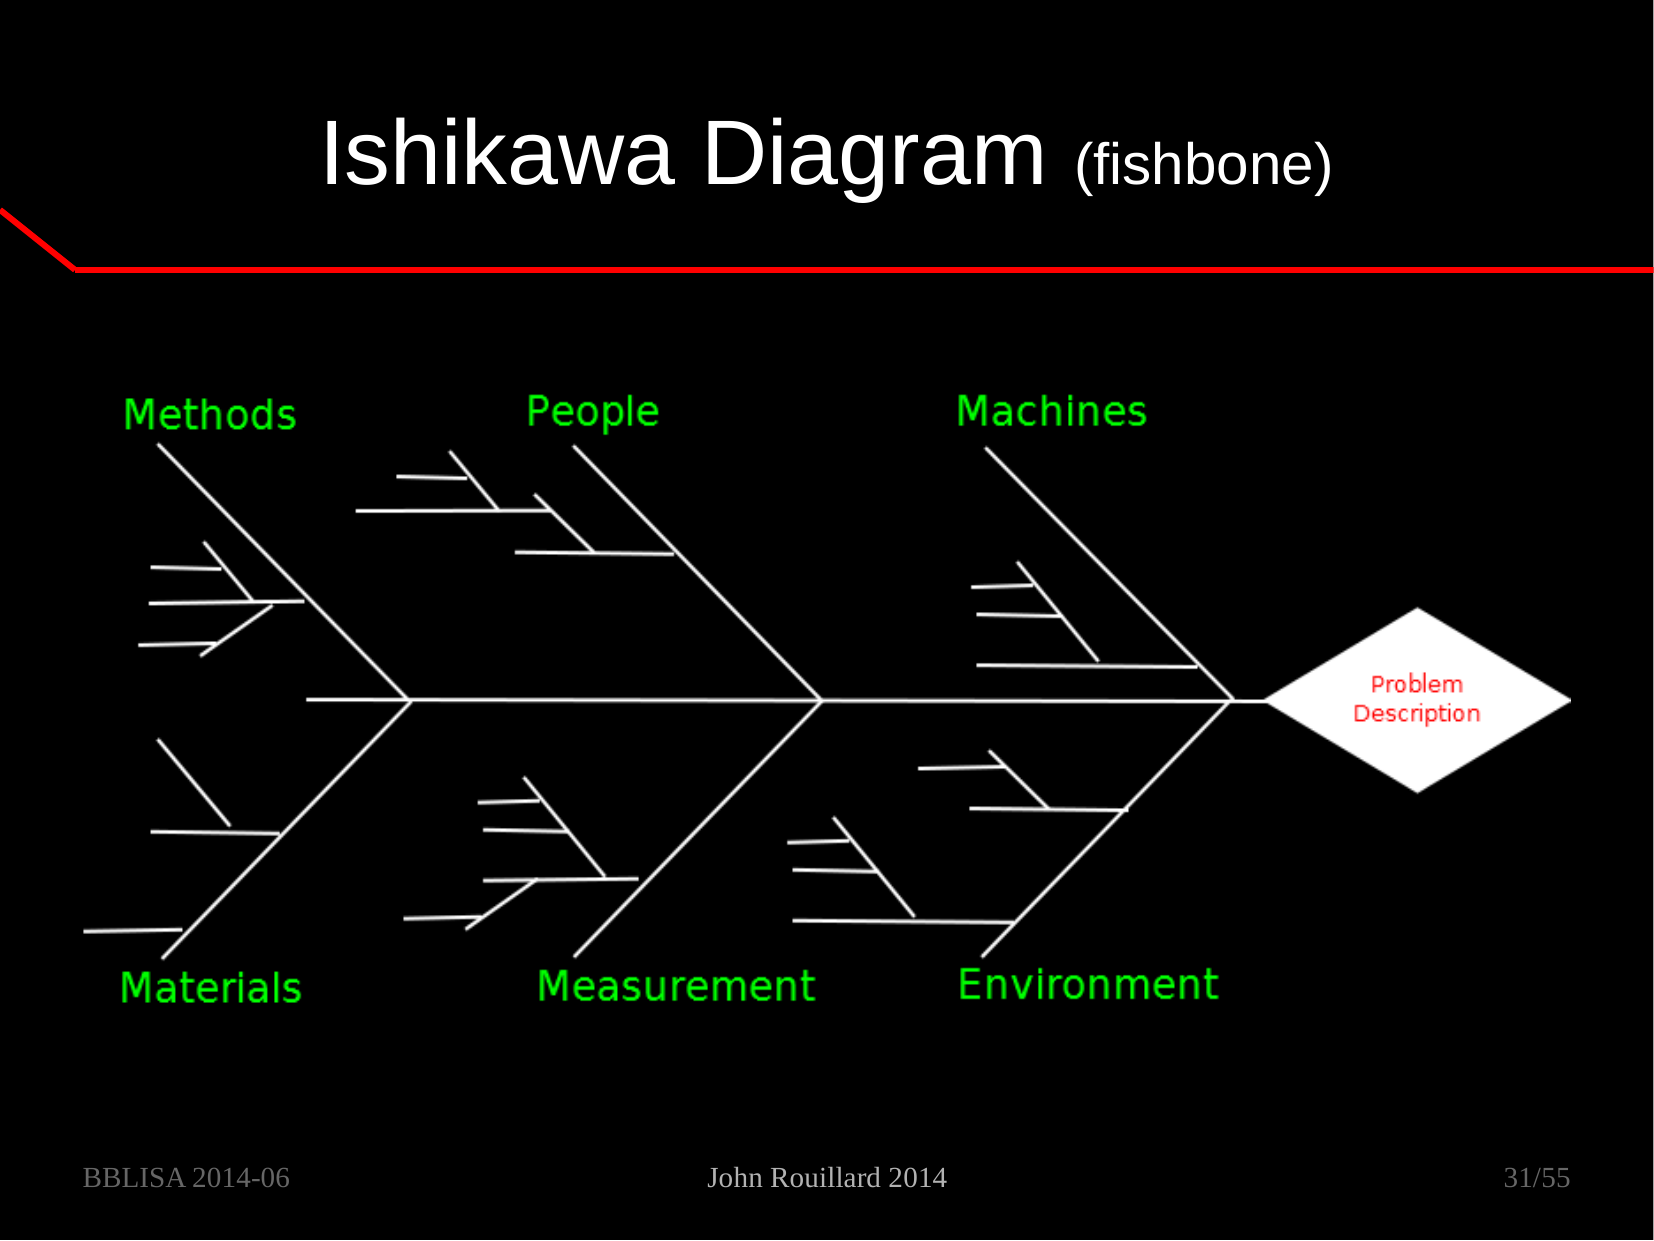

# Ishikawa Diagram (fishbone)
BBLISA 2014-06
John Rouillard 2014
31